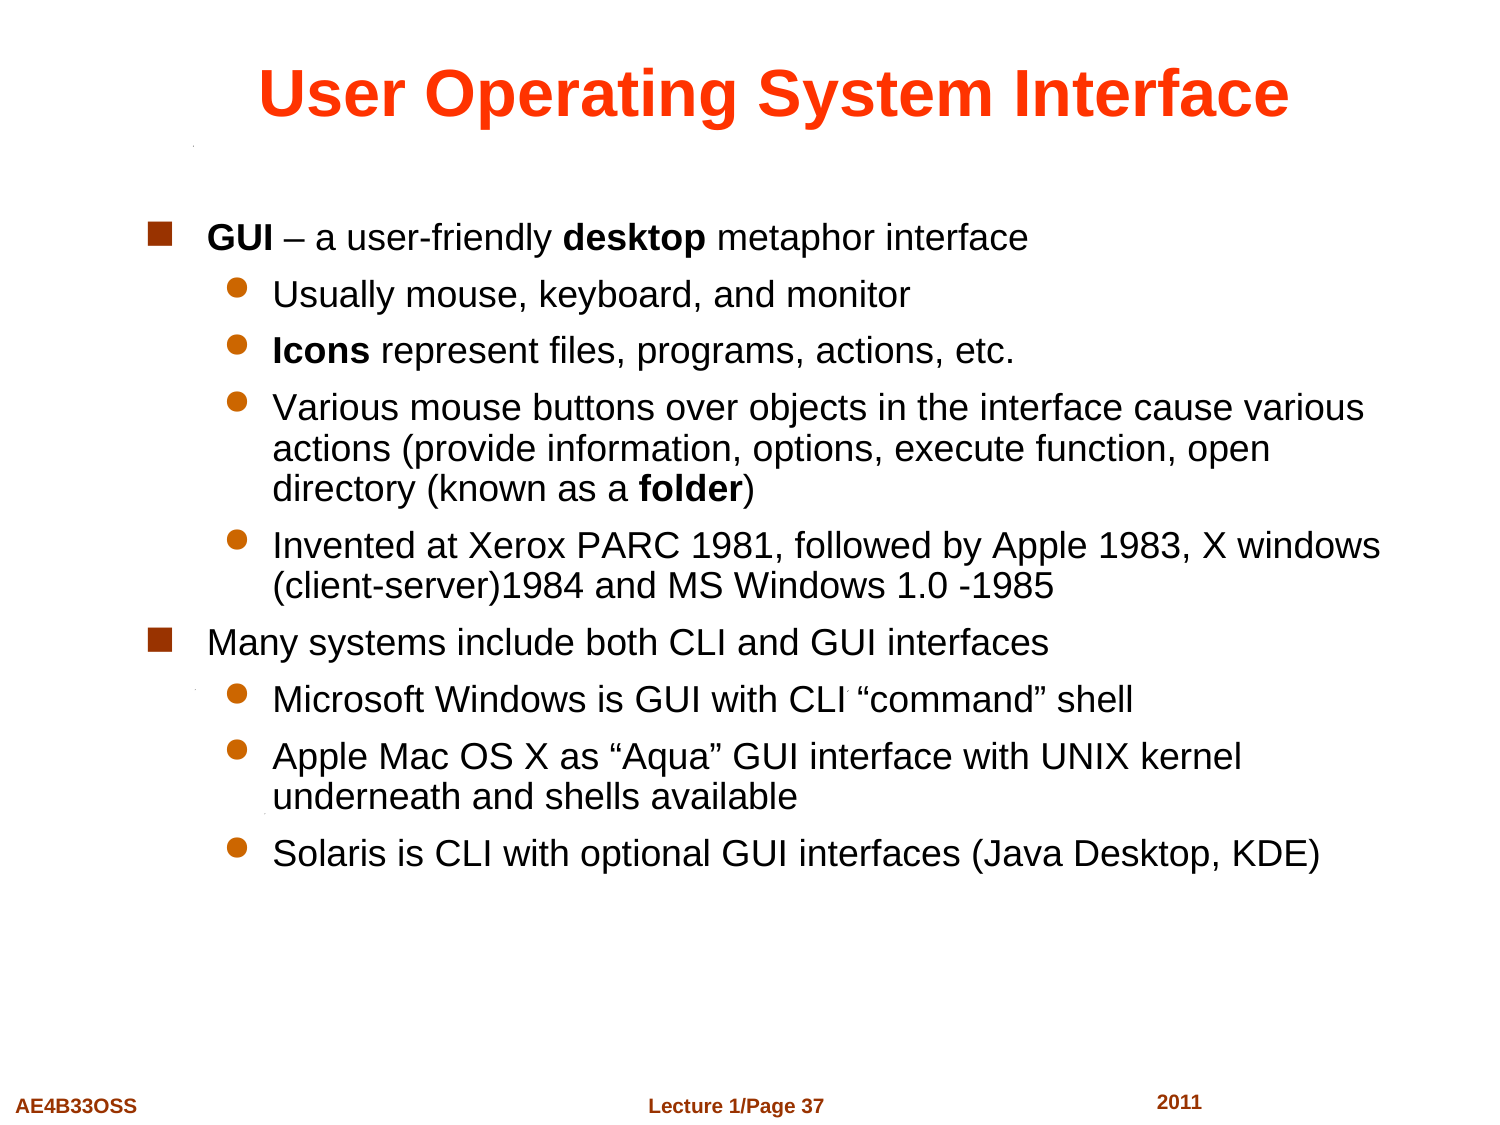

# User Operating System Interface
GUI – a user-friendly desktop metaphor interface
Usually mouse, keyboard, and monitor
Icons represent files, programs, actions, etc.
Various mouse buttons over objects in the interface cause various actions (provide information, options, execute function, open directory (known as a folder)
Invented at Xerox PARC 1981, followed by Apple 1983, X windows (client-server)1984 and MS Windows 1.0 -1985
Many systems include both CLI and GUI interfaces
Microsoft Windows is GUI with CLI “command” shell
Apple Mac OS X as “Aqua” GUI interface with UNIX kernel underneath and shells available
Solaris is CLI with optional GUI interfaces (Java Desktop, KDE)